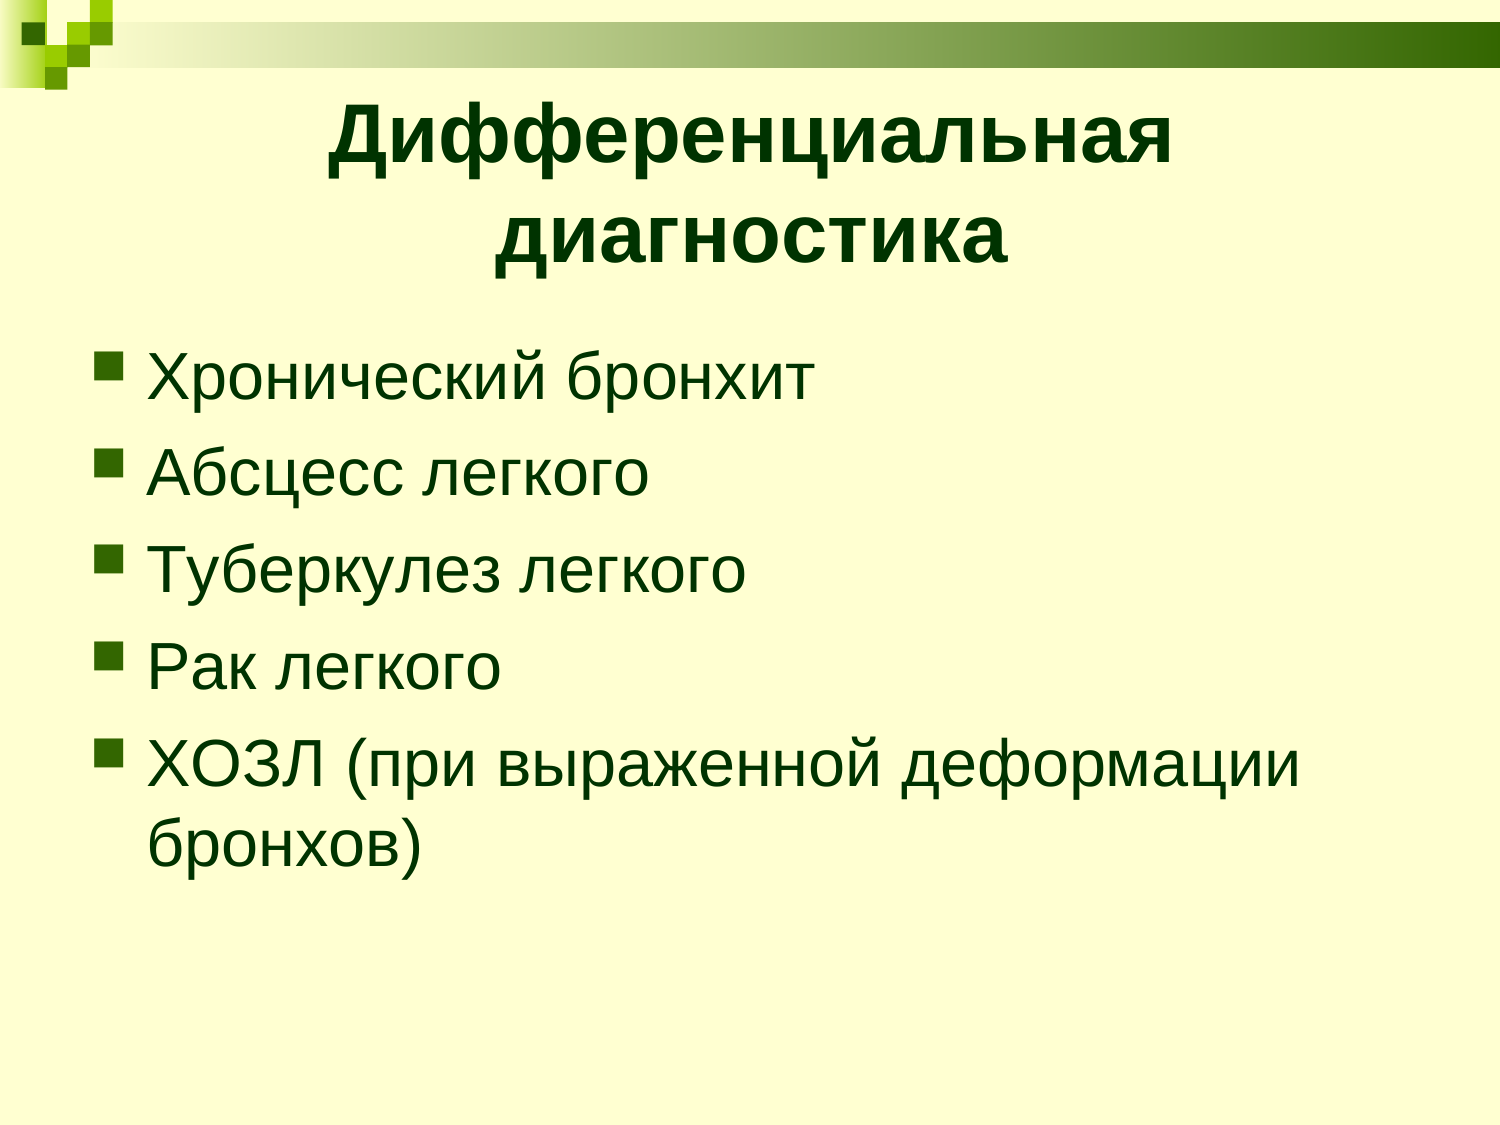

# Дифференциальная диагностика
Хронический бронхит
Абсцесс легкого
Туберкулез легкого
Рак легкого
ХОЗЛ (при выраженной деформации бронхов)